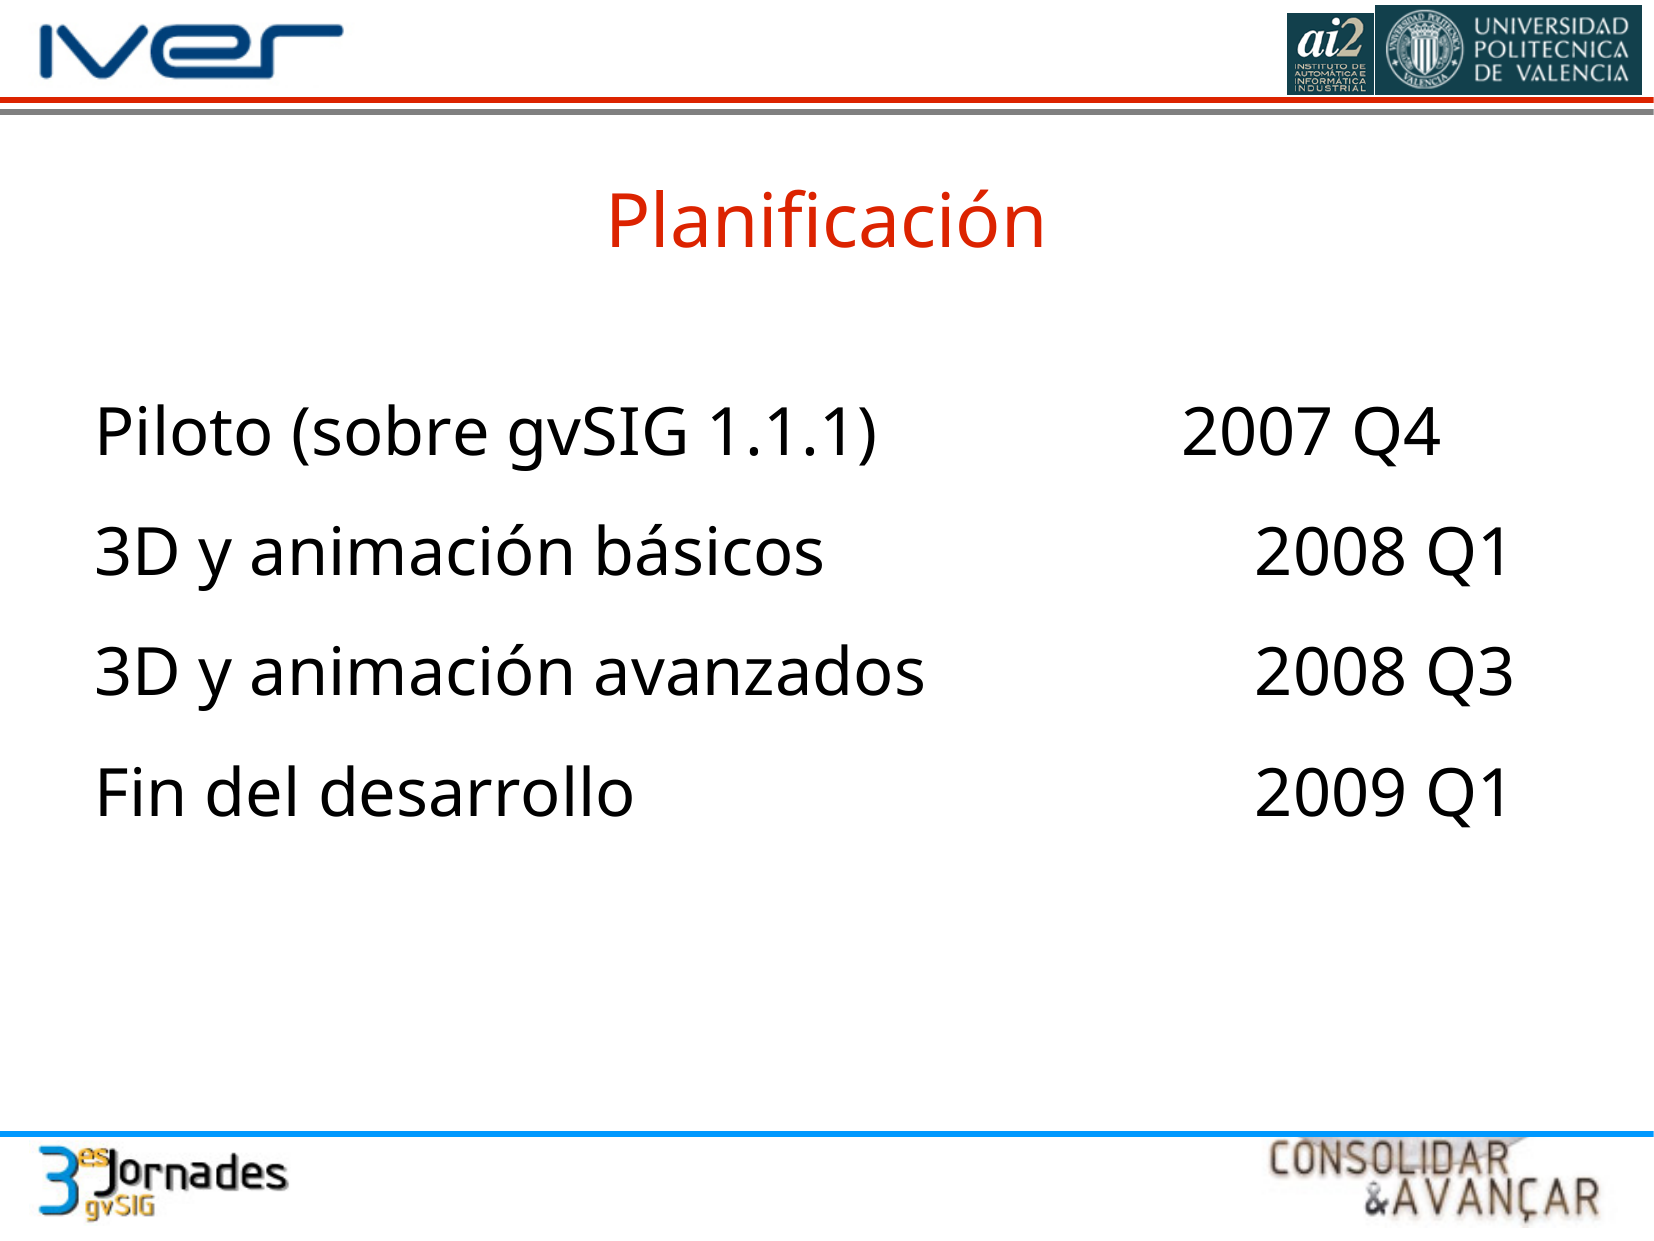

# Planificación
Piloto (sobre gvSIG 1.1.1)					2007 Q4
3D y animación básicos 						2008 Q1
3D y animación avanzados					2008 Q3
Fin del desarrollo									2009 Q1